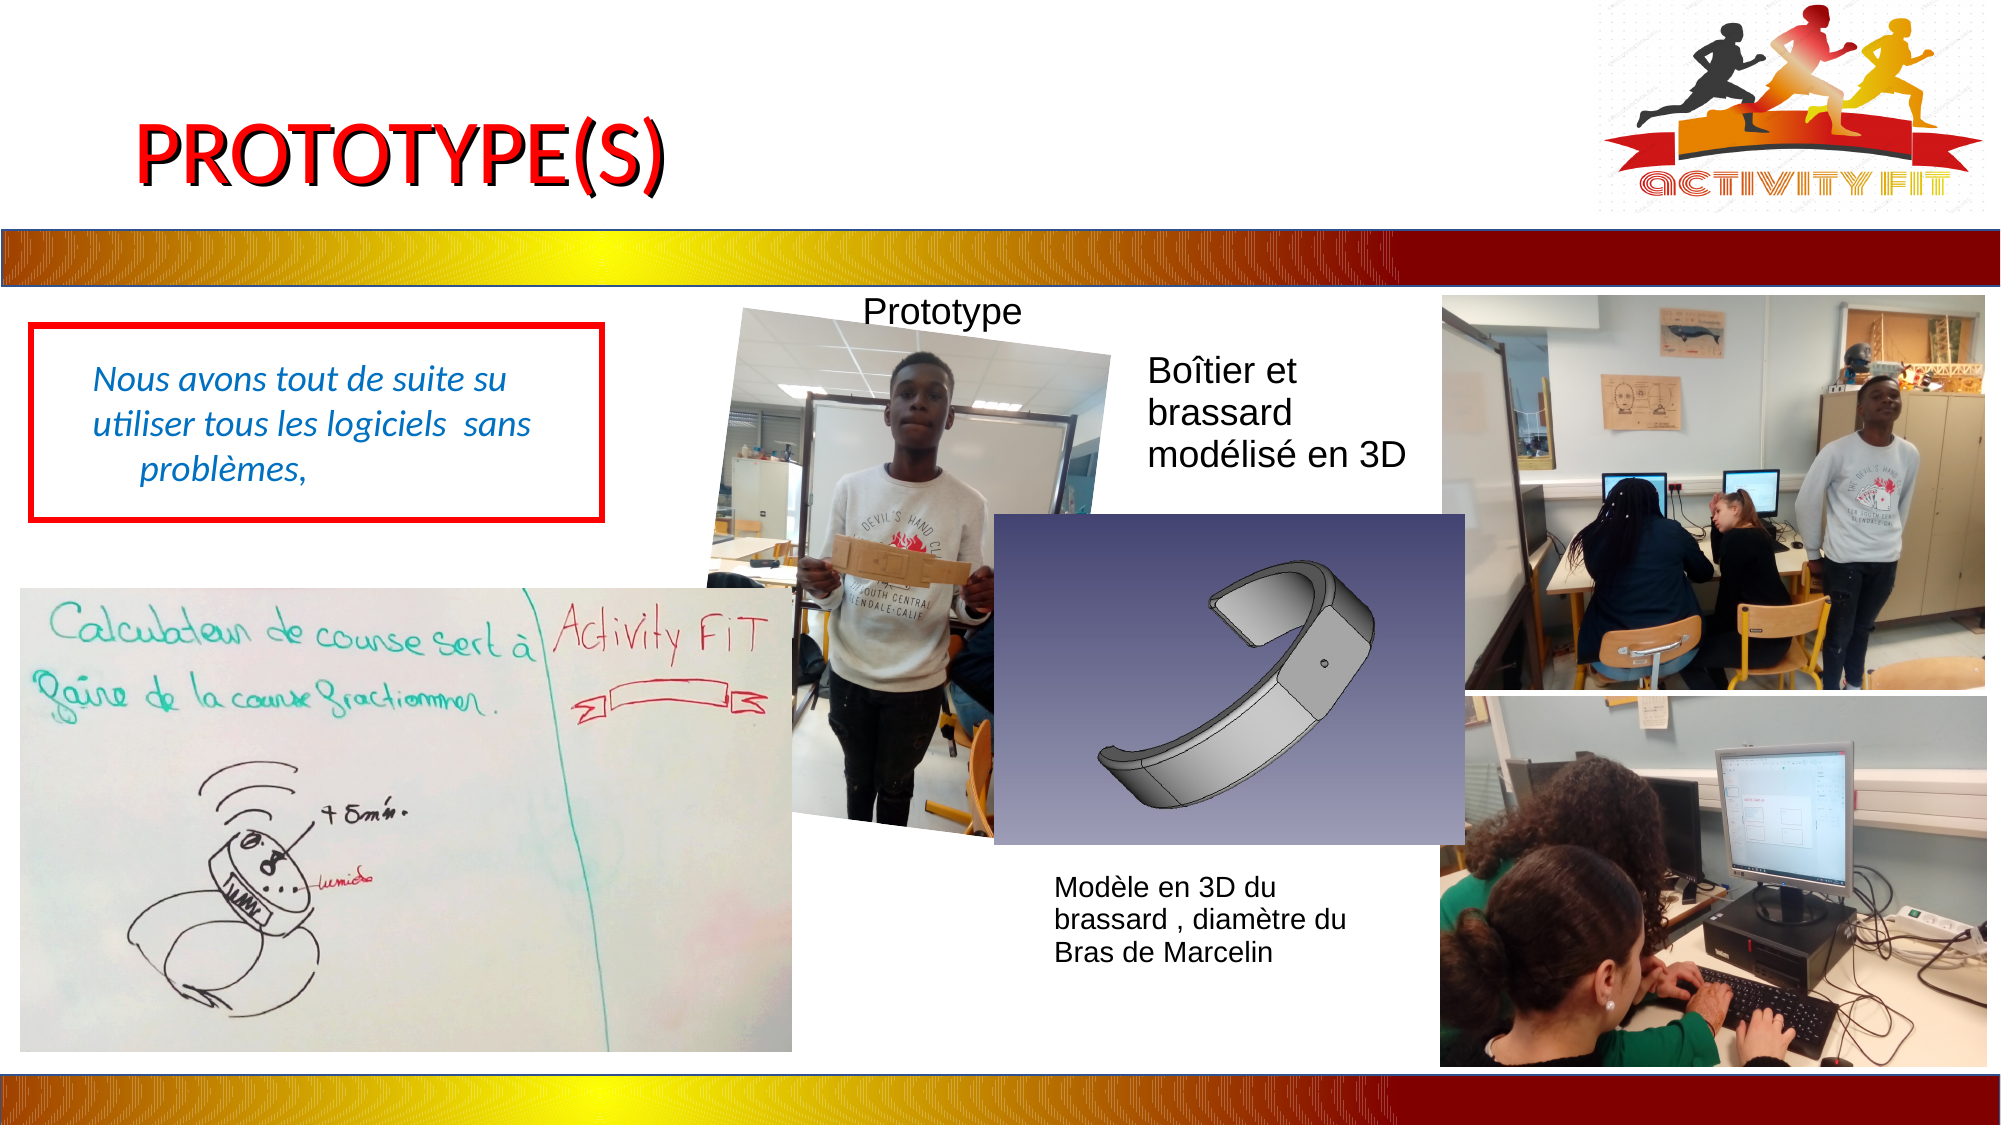

PROTOTYPE(S)
Prototype
Boîtier et brassard modélisé en 3D
Nous avons tout de suite su
utiliser tous les logiciels sans problèmes,
Modèle en 3D du brassard , diamètre du Bras de Marcelin